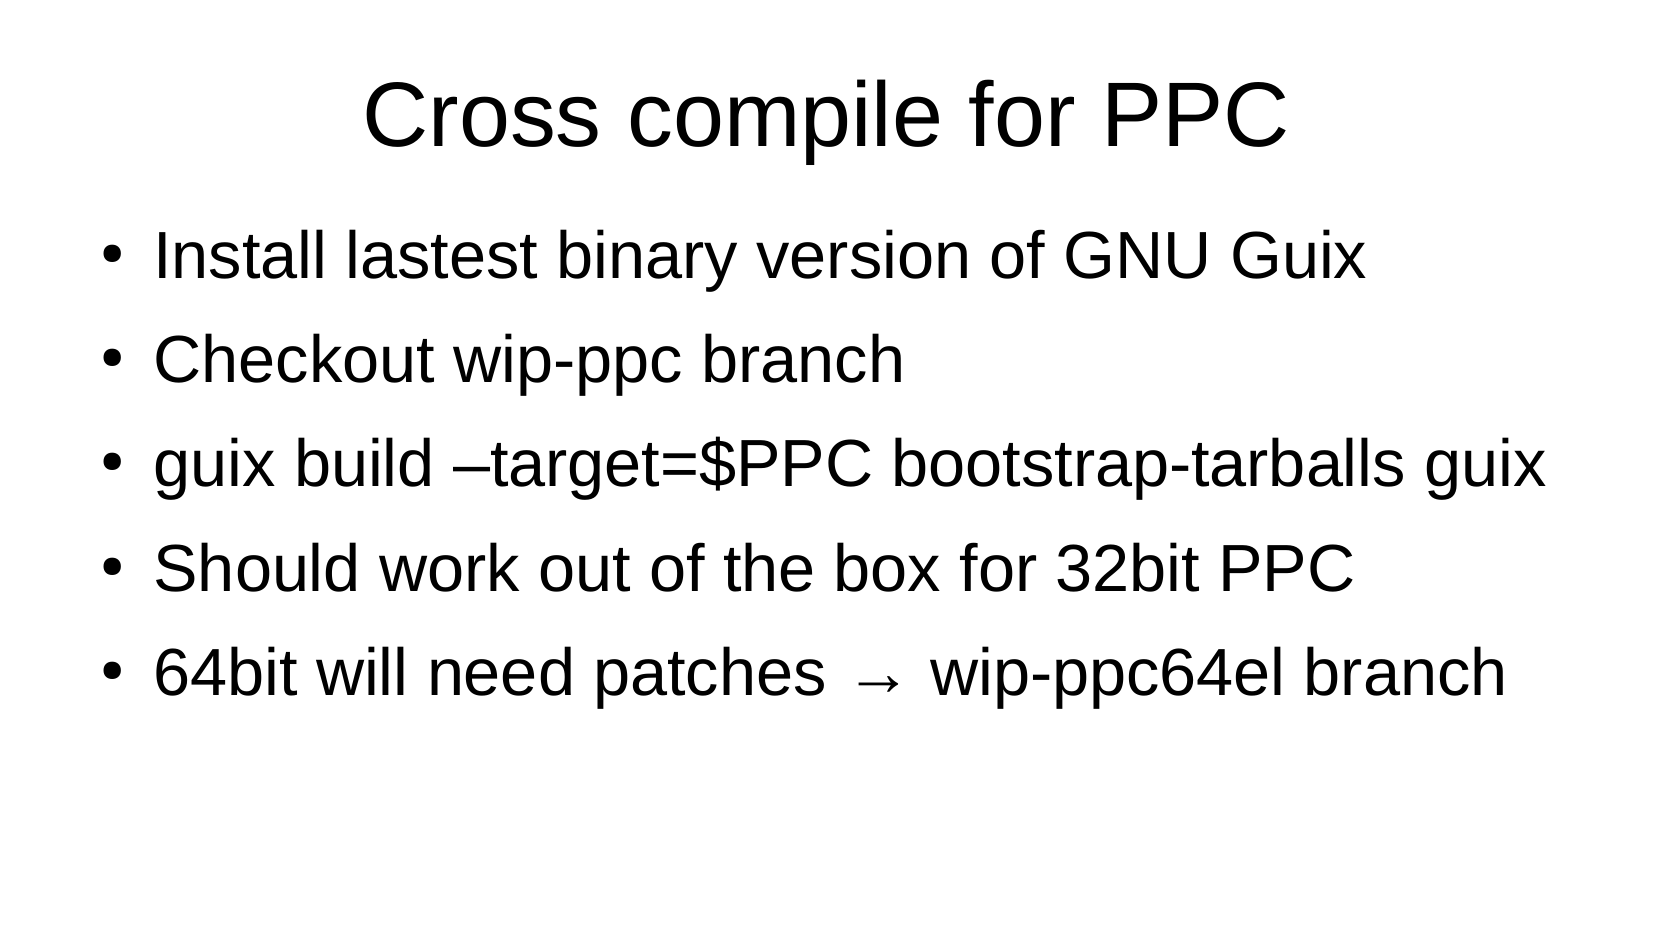

# Cross compile for PPC
Install lastest binary version of GNU Guix
Checkout wip-ppc branch
guix build –target=$PPC bootstrap-tarballs guix
Should work out of the box for 32bit PPC
64bit will need patches → wip-ppc64el branch